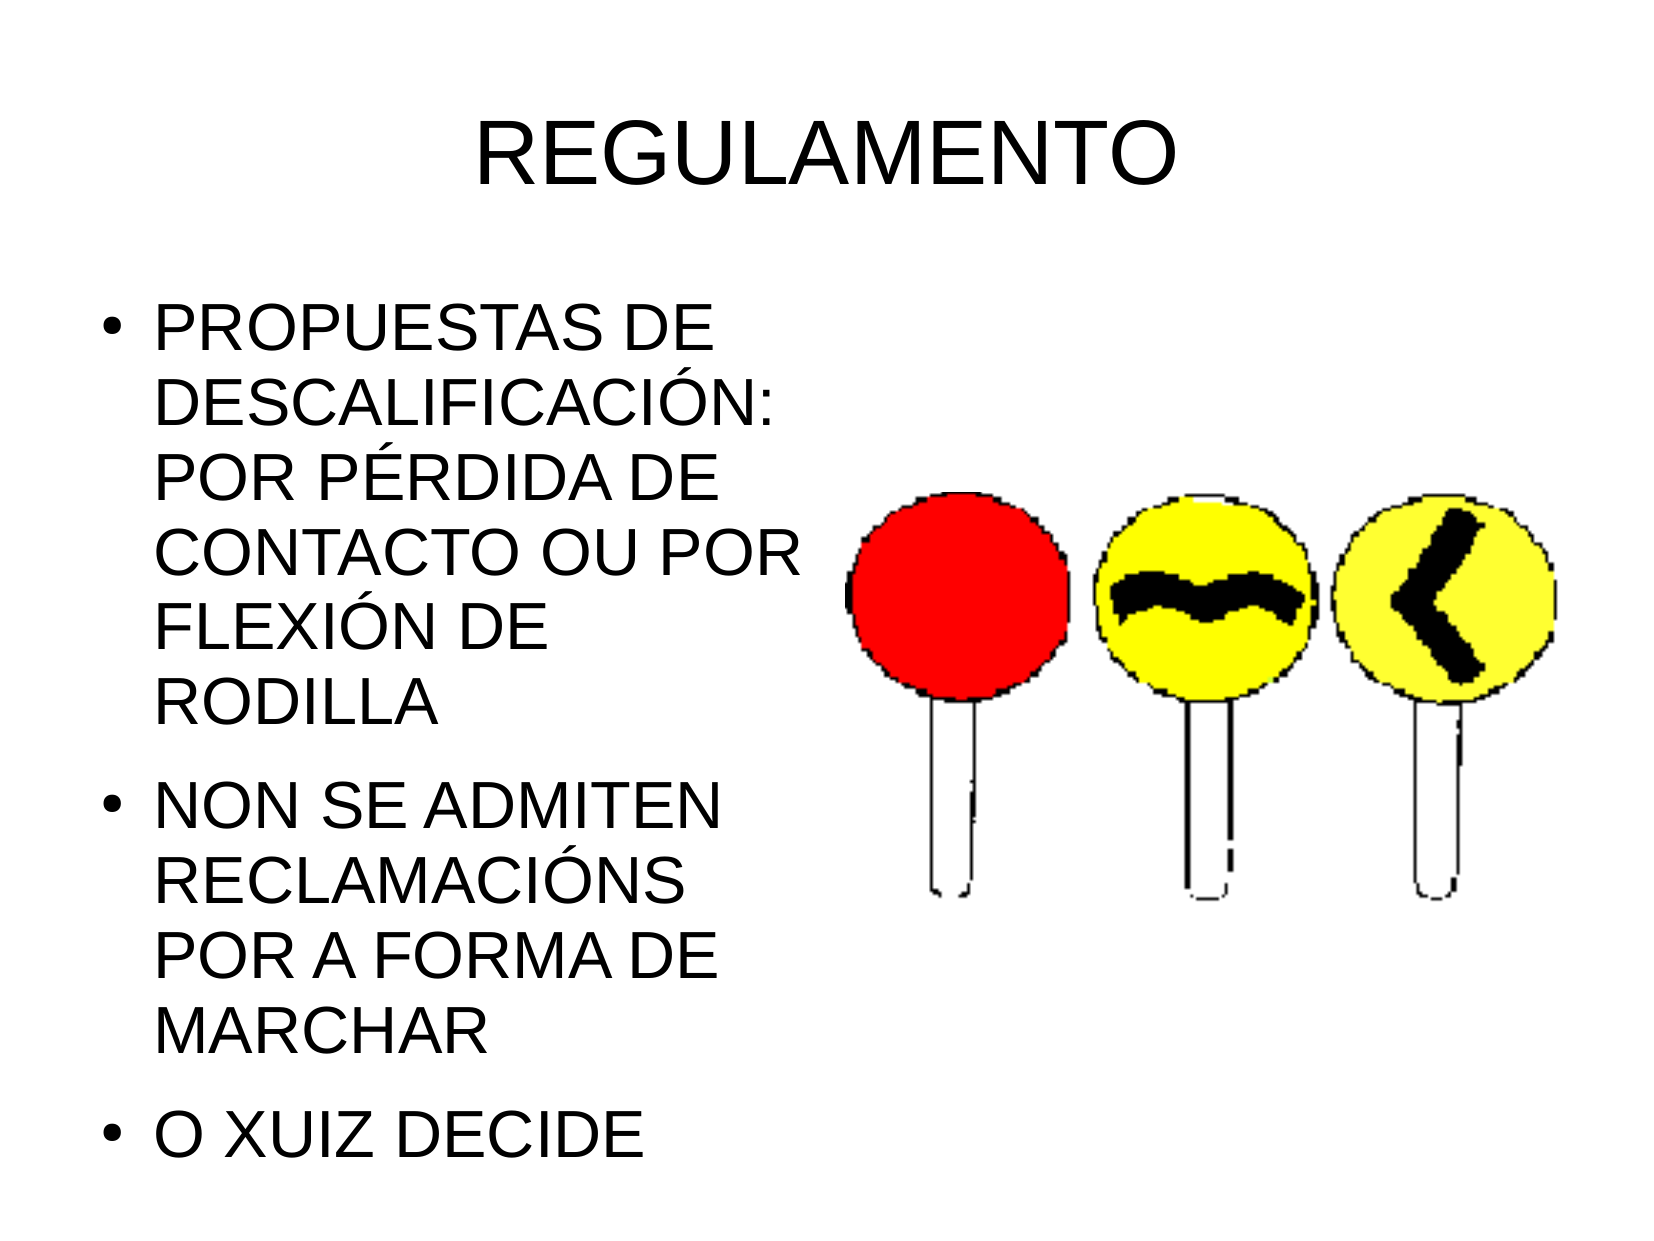

# REGULAMENTO
PROPUESTAS DE DESCALIFICACIÓN: POR PÉRDIDA DE CONTACTO OU POR FLEXIÓN DE RODILLA
NON SE ADMITEN RECLAMACIÓNS POR A FORMA DE MARCHAR
O XUIZ DECIDE